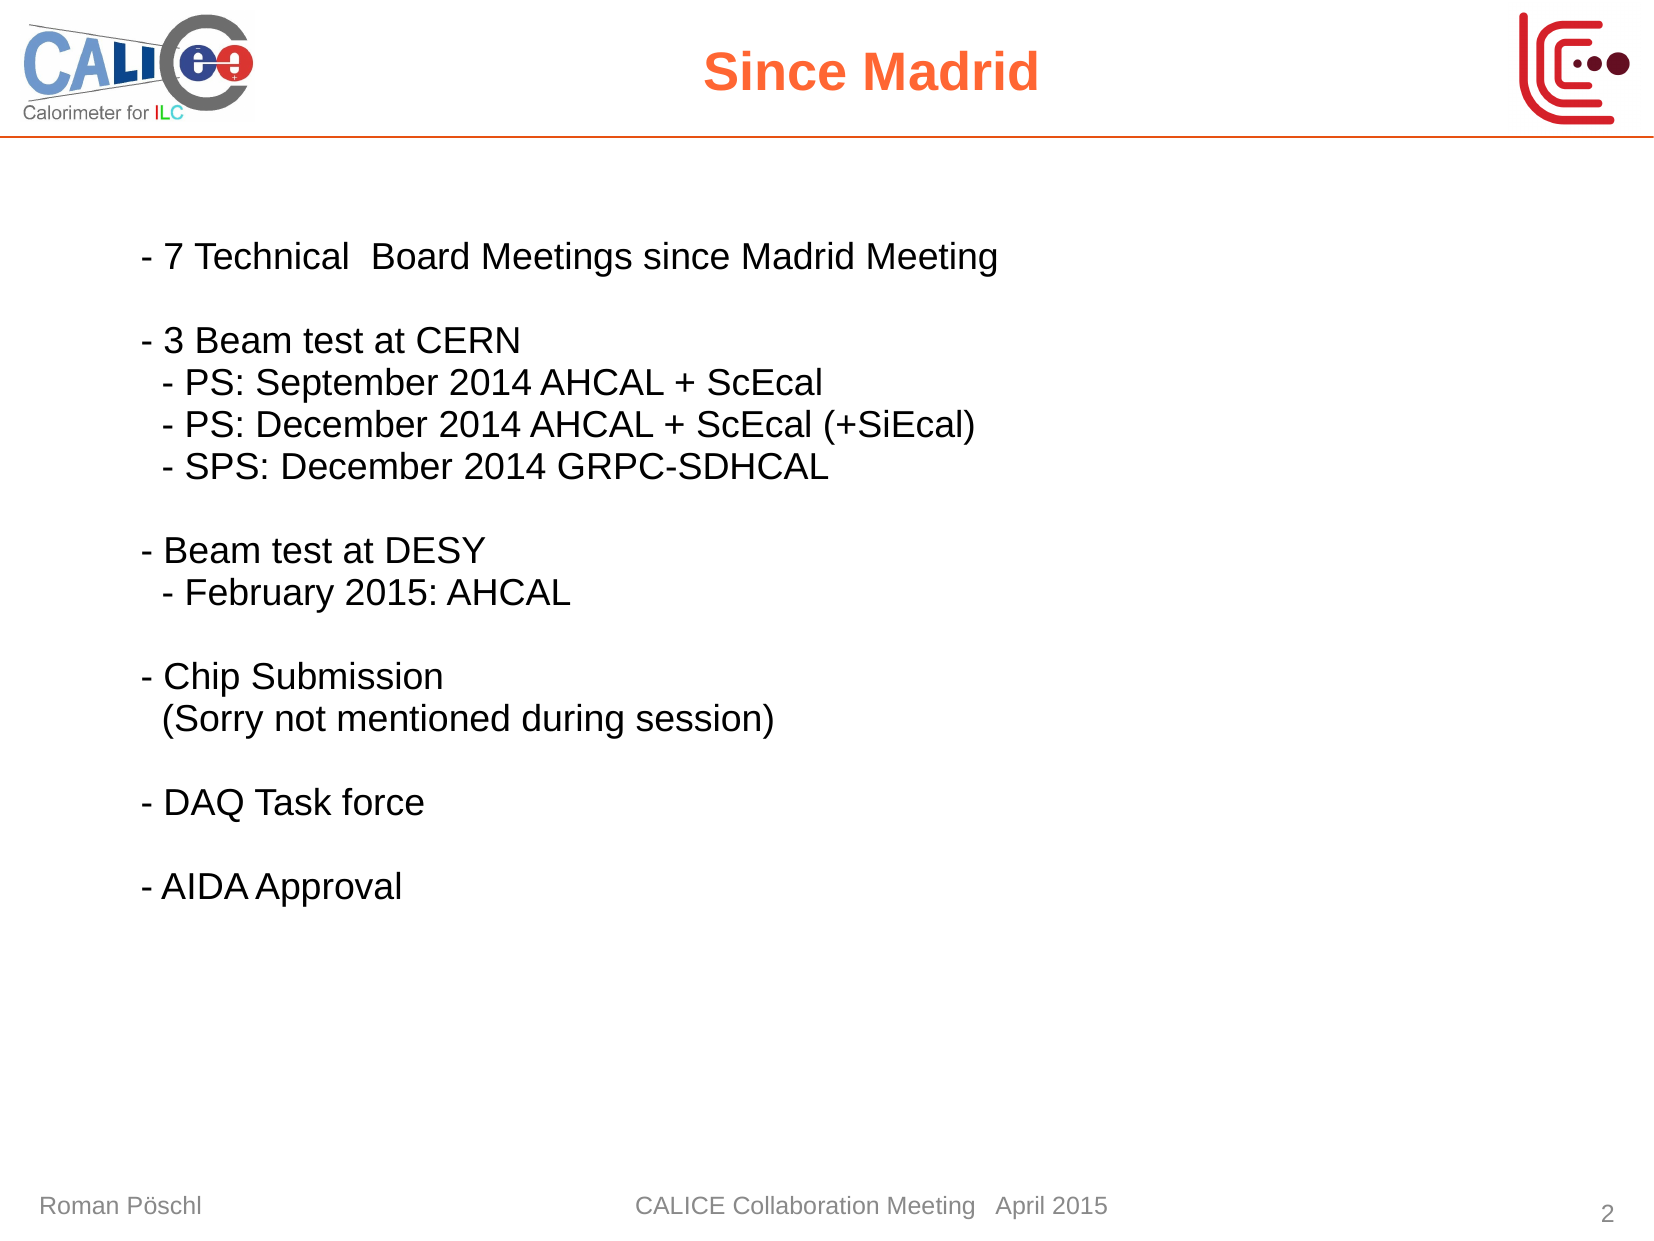

# Since Madrid
- 7 Technical Board Meetings since Madrid Meeting
- 3 Beam test at CERN
 - PS: September 2014 AHCAL + ScEcal
 - PS: December 2014 AHCAL + ScEcal (+SiEcal)
 - SPS: December 2014 GRPC-SDHCAL
- Beam test at DESY
 - February 2015: AHCAL
- Chip Submission
 (Sorry not mentioned during session)
- DAQ Task force
- AIDA Approval